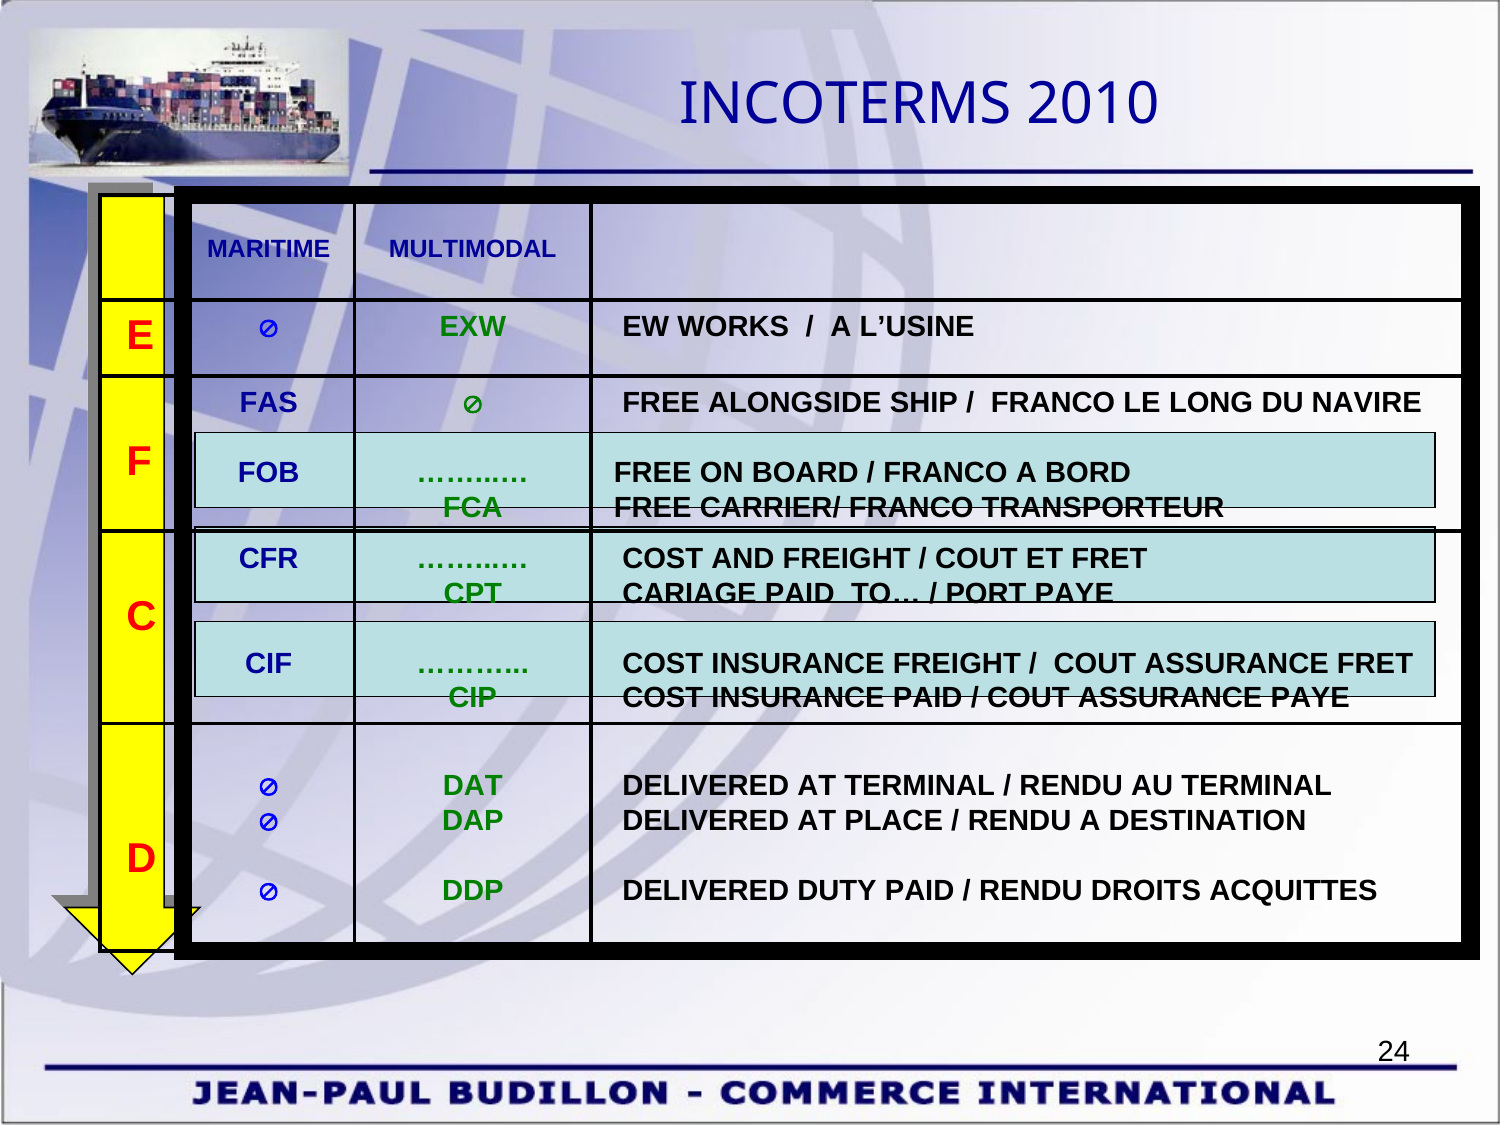

# INCOTERMS 2010
| | MARITIME | MULTIMODAL | |
| --- | --- | --- | --- |
| E |  | EXW | EW WORKS / A L’USINE |
| F | FAS FOB |  ……...… FCA | FREE ALONGSIDE SHIP / FRANCO LE LONG DU NAVIRE FREE ON BOARD / FRANCO A BORD FREE CARRIER/ FRANCO TRANSPORTEUR |
| C | CFR CIF | ……...… CPT ………... CIP | COST AND FREIGHT / COUT ET FRET CARIAGE PAID TO… / PORT PAYE COST INSURANCE FREIGHT / COUT ASSURANCE FRET COST INSURANCE PAID / COUT ASSURANCE PAYE |
| D |    | DAT DAP DDP | DELIVERED AT TERMINAL / RENDU AU TERMINAL DELIVERED AT PLACE / RENDU A DESTINATION DELIVERED DUTY PAID / RENDU DROITS ACQUITTES |
24